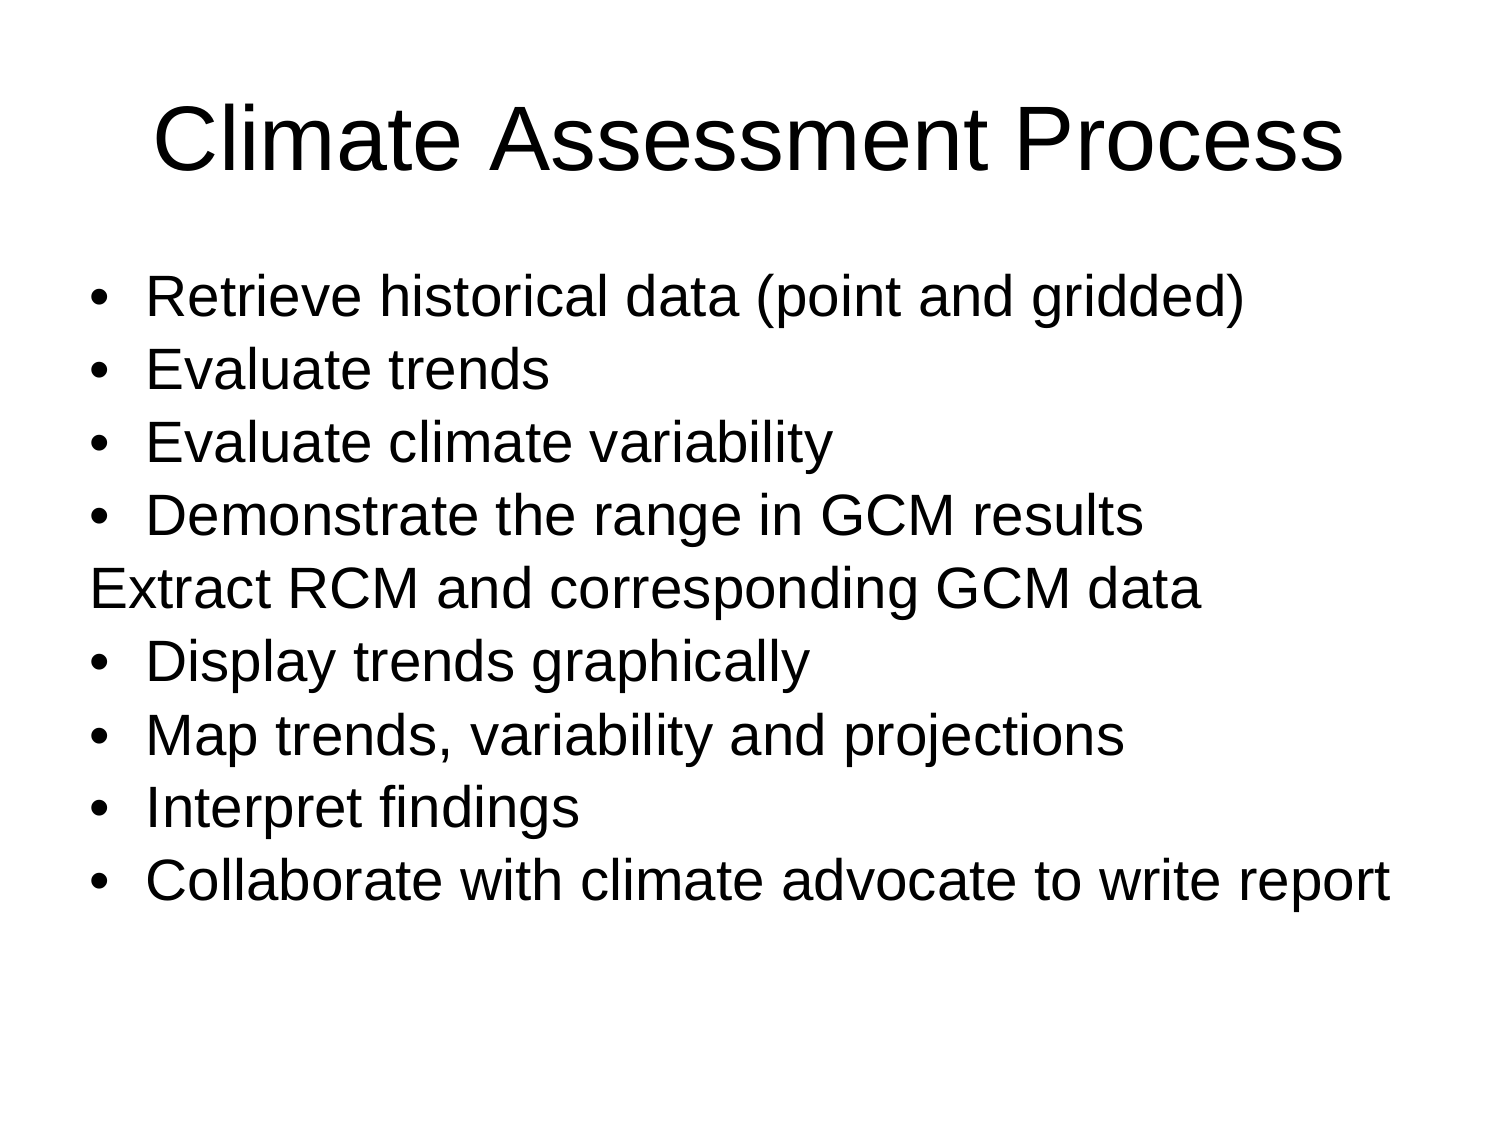

# Climate Assessment Process
•	Retrieve historical data (point and gridded)
•	Evaluate trends
•	Evaluate climate variability
•	Demonstrate the range in GCM results
Extract RCM and corresponding GCM data
•	Display trends graphically
•	Map trends, variability and projections
•	Interpret findings
•	Collaborate with climate advocate to write report